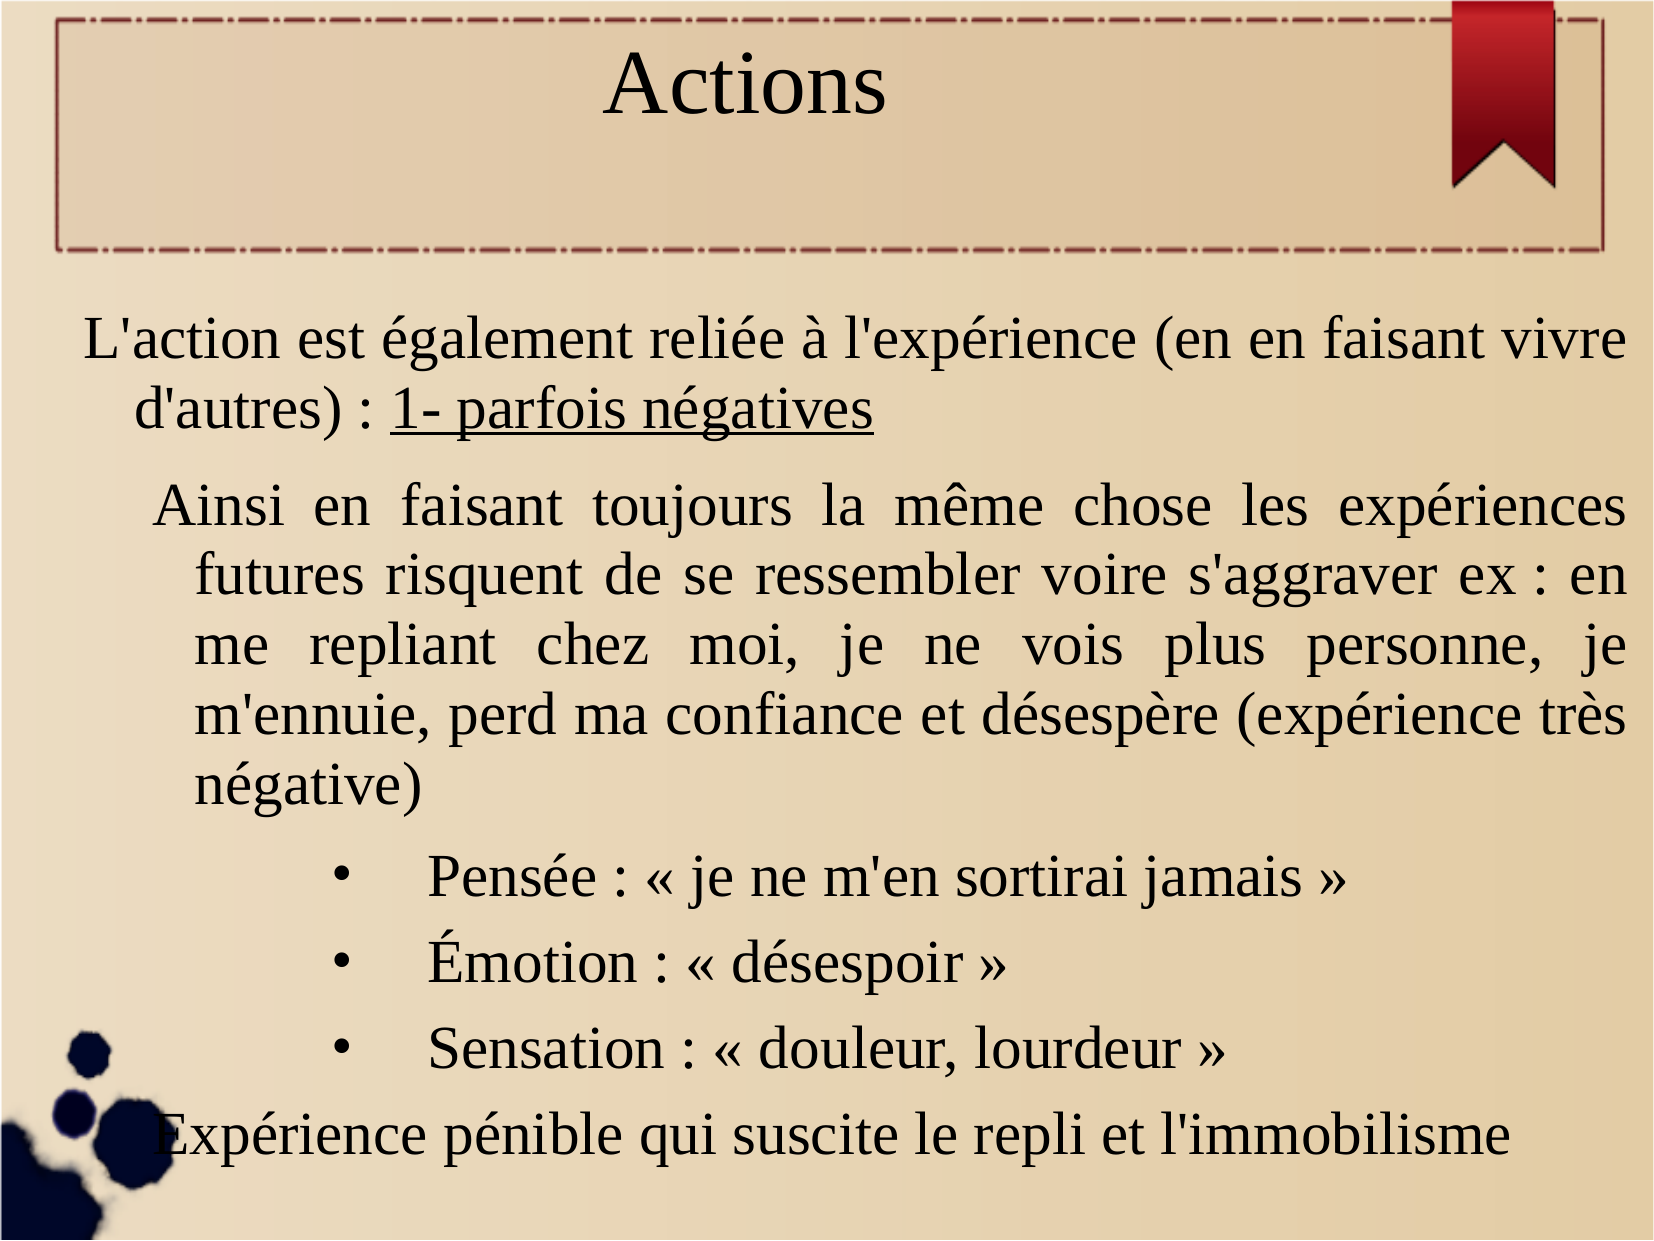

# Actions
L'action est également reliée à l'expérience (en en faisant vivre d'autres) : 1- parfois négatives
Ainsi en faisant toujours la même chose les expériences futures risquent de se ressembler voire s'aggraver ex : en me repliant chez moi, je ne vois plus personne, je m'ennuie, perd ma confiance et désespère (expérience très négative)
Pensée : « je ne m'en sortirai jamais »
Émotion : « désespoir »
Sensation : « douleur, lourdeur »
Expérience pénible qui suscite le repli et l'immobilisme